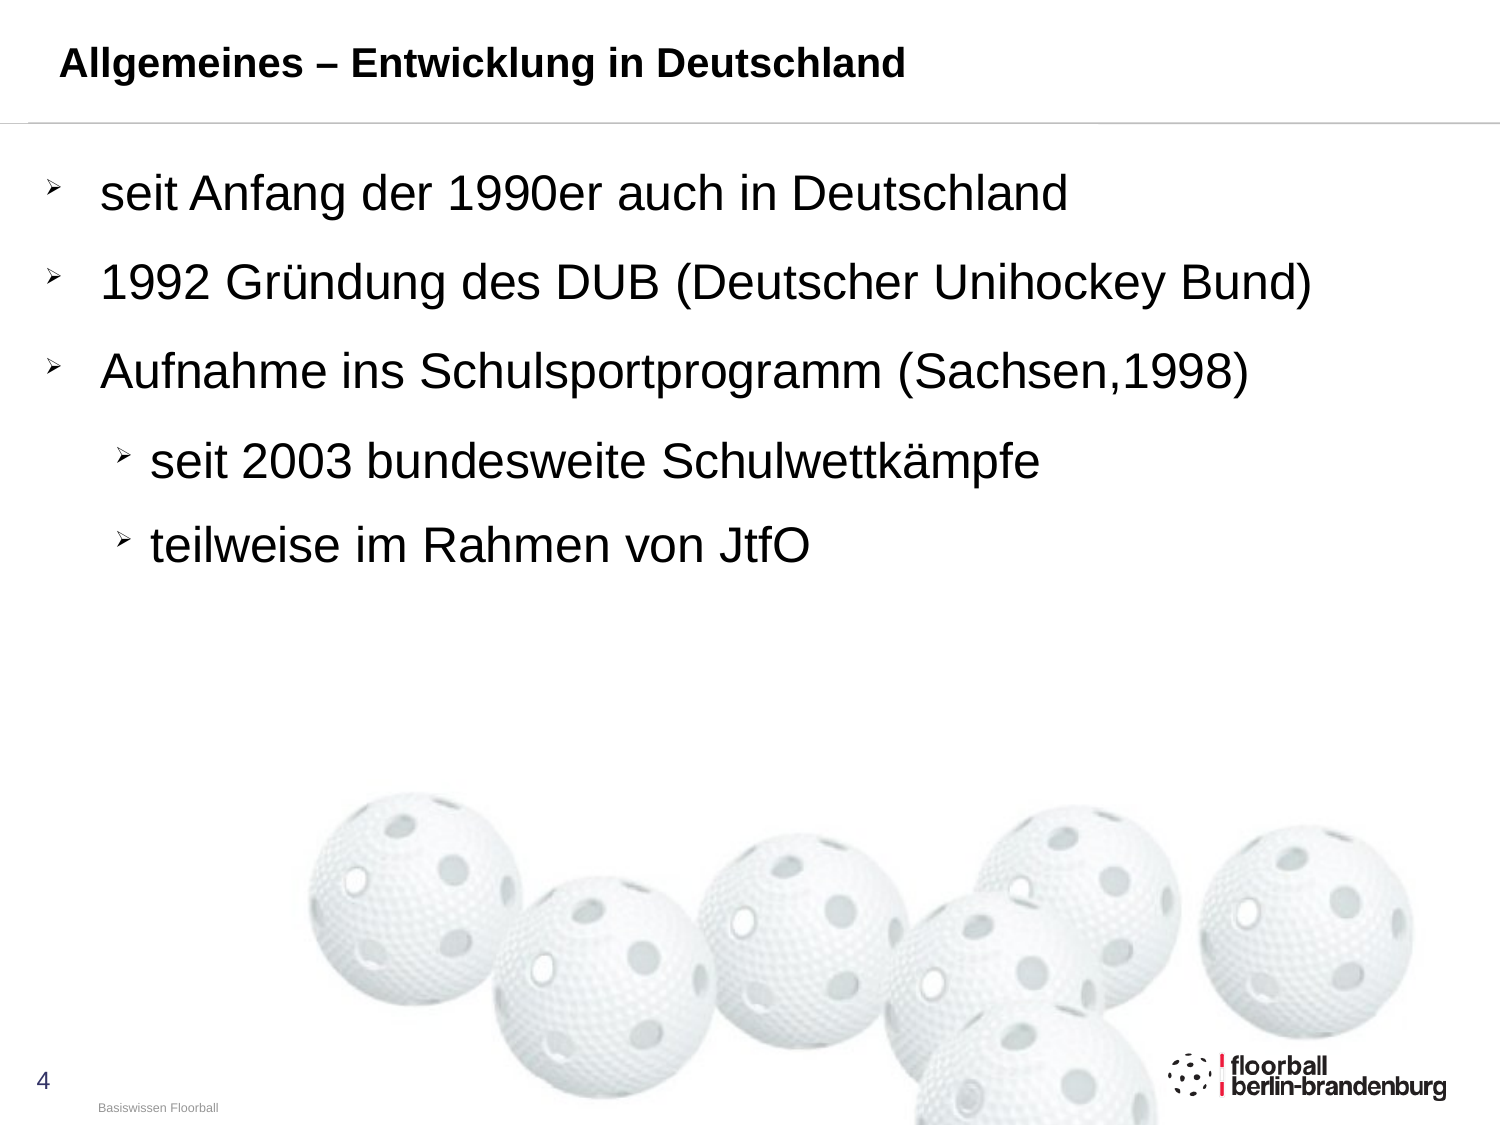

Allgemeines – Entwicklung in Deutschland
seit Anfang der 1990er auch in Deutschland
1992 Gründung des DUB (Deutscher Unihockey Bund)
Aufnahme ins Schulsportprogramm (Sachsen,1998)
seit 2003 bundesweite Schulwettkämpfe
teilweise im Rahmen von JtfO